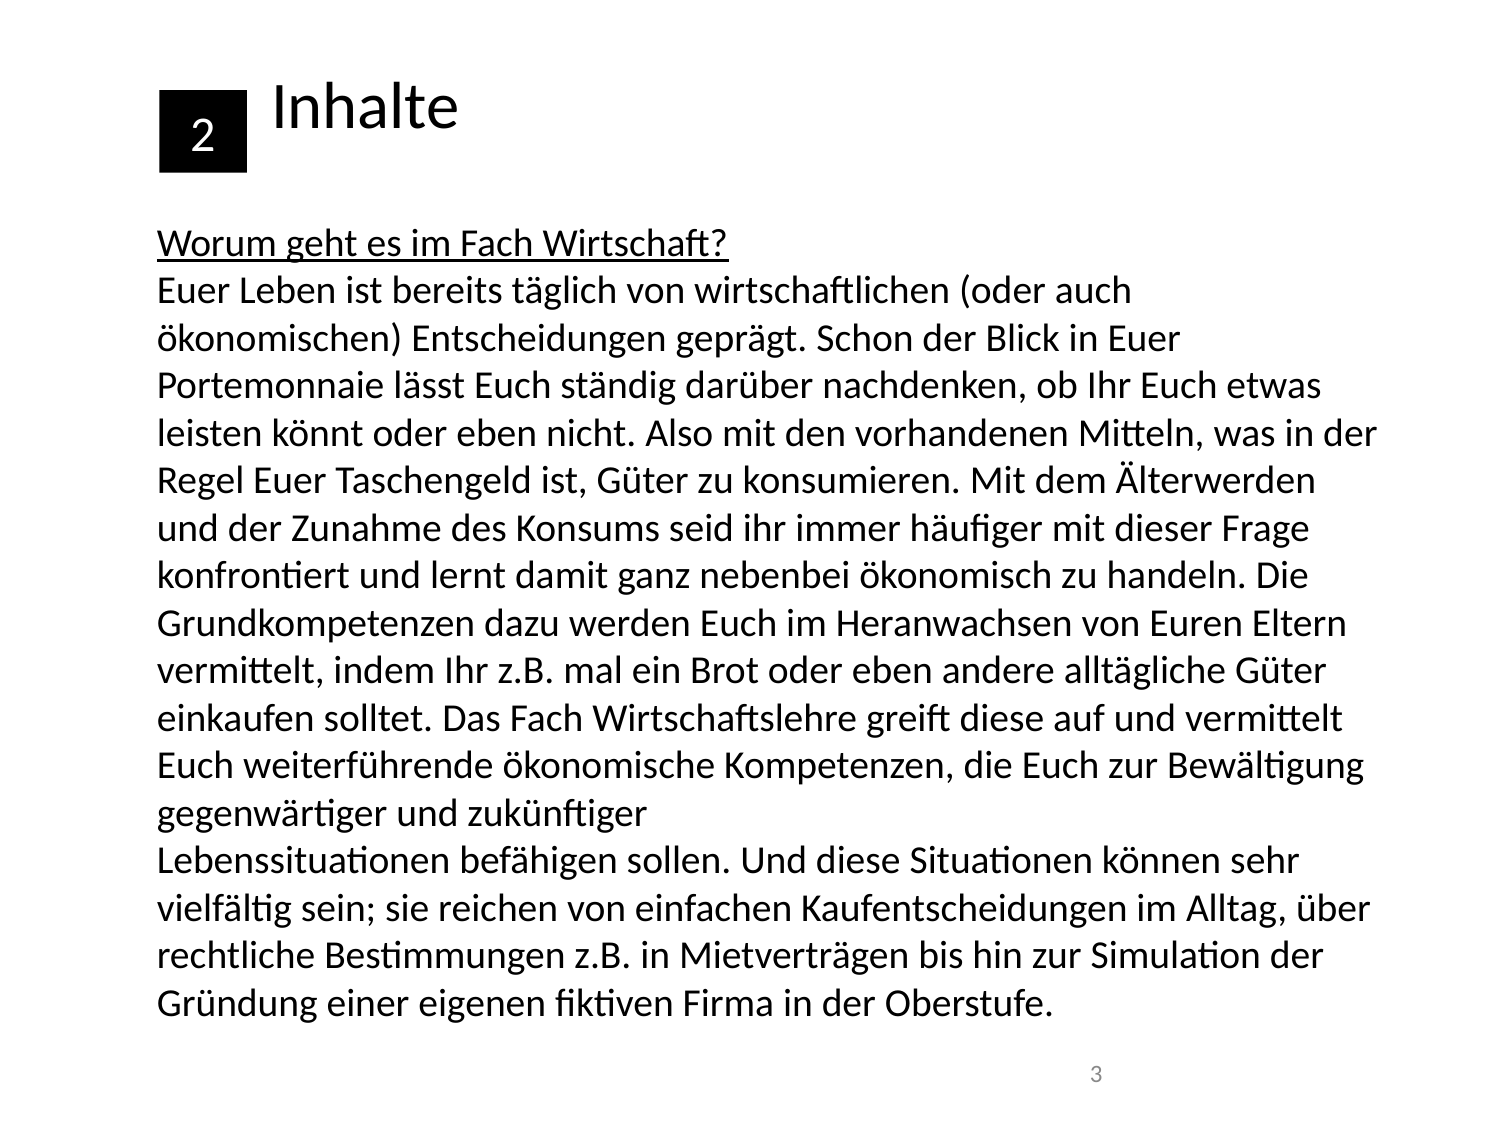

Inhalte
2
Worum geht es im Fach Wirtschaft?
Euer Leben ist bereits täglich von wirtschaftlichen (oder auch ökonomischen) Entscheidungen geprägt. Schon der Blick in Euer Portemonnaie lässt Euch ständig darüber nachdenken, ob Ihr Euch etwas leisten könnt oder eben nicht. Also mit den vorhandenen Mitteln, was in der Regel Euer Taschengeld ist, Güter zu konsumieren. Mit dem Älterwerden und der Zunahme des Konsums seid ihr immer häufiger mit dieser Frage konfrontiert und lernt damit ganz nebenbei ökonomisch zu handeln. Die Grundkompetenzen dazu werden Euch im Heranwachsen von Euren Eltern vermittelt, indem Ihr z.B. mal ein Brot oder eben andere alltägliche Güter einkaufen solltet. Das Fach Wirtschaftslehre greift diese auf und vermittelt Euch weiterführende ökonomische Kompetenzen, die Euch zur Bewältigung gegenwärtiger und zukünftiger
Lebenssituationen befähigen sollen. Und diese Situationen können sehr vielfältig sein; sie reichen von einfachen Kaufentscheidungen im Alltag, über rechtliche Bestimmungen z.B. in Mietverträgen bis hin zur Simulation der Gründung einer eigenen fiktiven Firma in der Oberstufe.